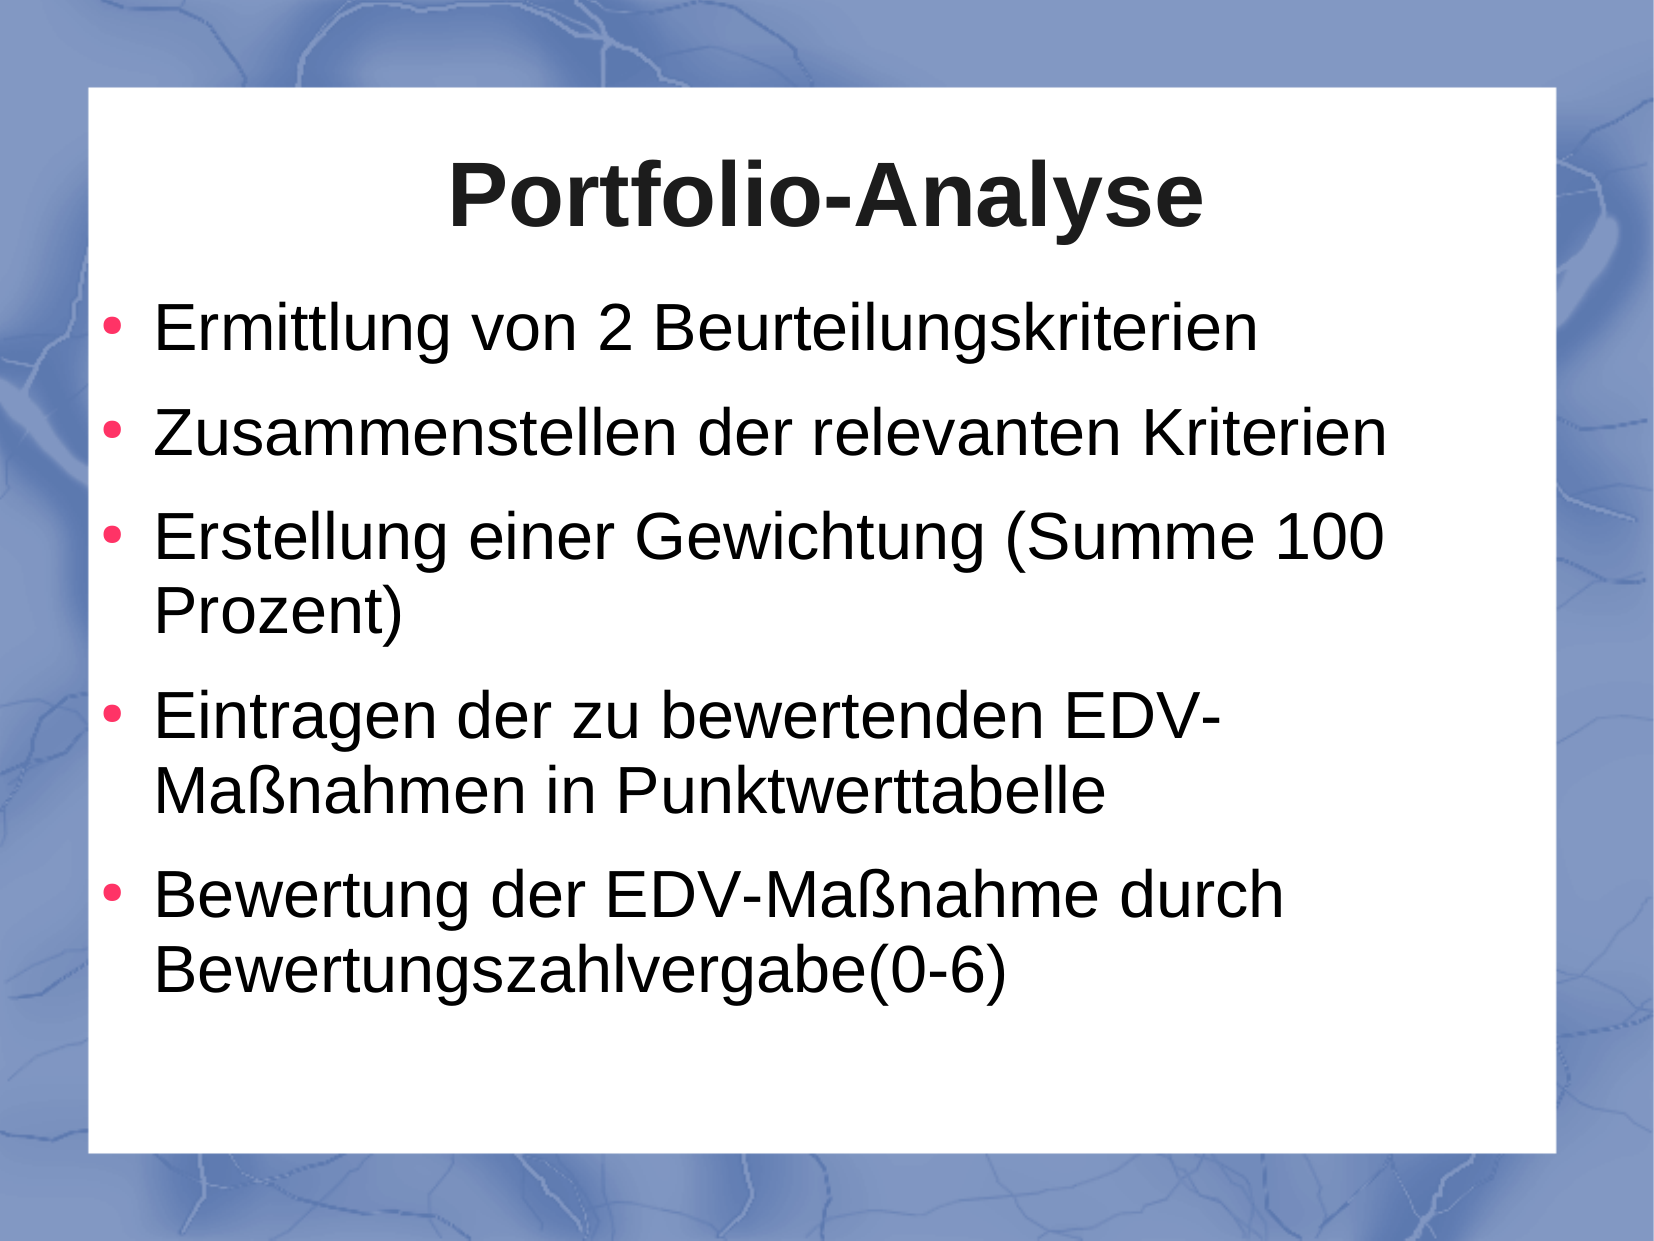

# Portfolio-Analyse
Ermittlung von 2 Beurteilungskriterien
Zusammenstellen der relevanten Kriterien
Erstellung einer Gewichtung (Summe 100 Prozent)
Eintragen der zu bewertenden EDV-Maßnahmen in Punktwerttabelle
Bewertung der EDV-Maßnahme durch Bewertungszahlvergabe(0-6)